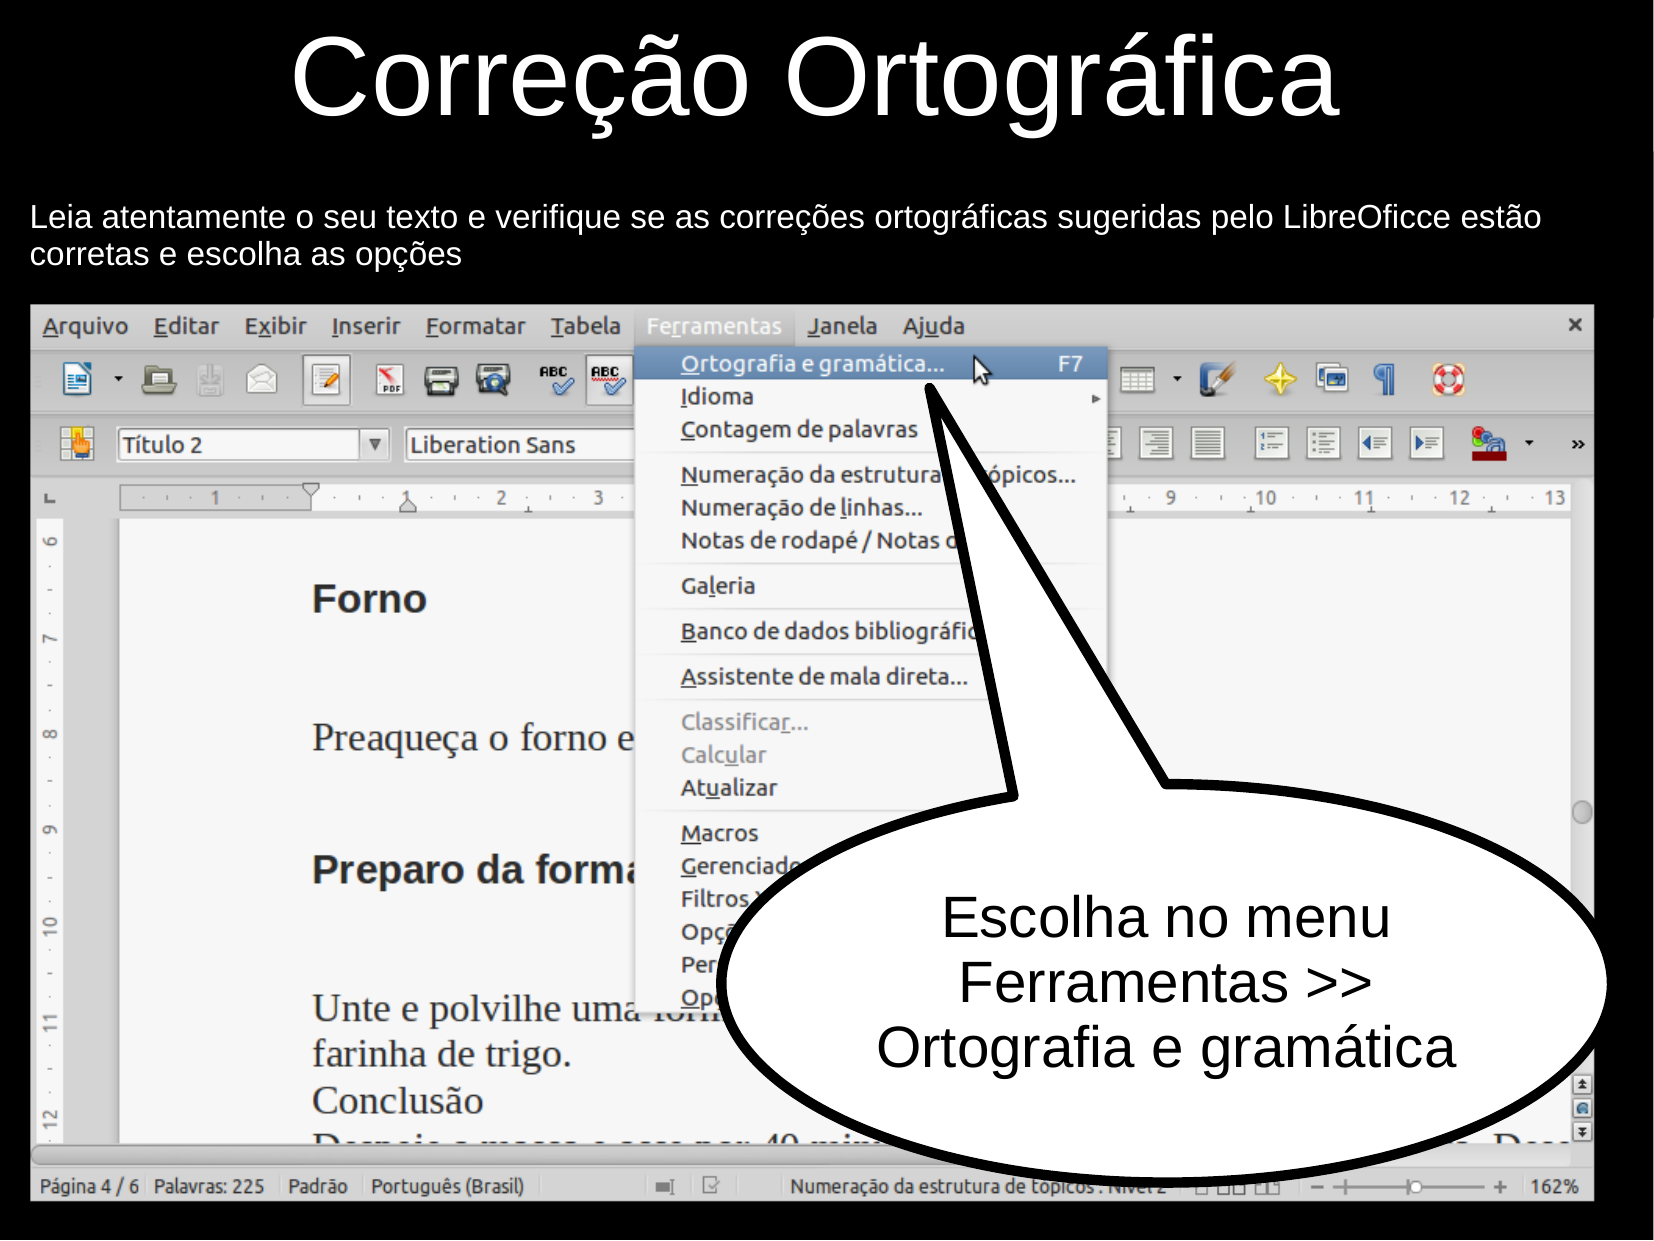

# Correção Ortográfica
Leia atentamente o seu texto e verifique se as correções ortográficas sugeridas pelo LibreOficce estão corretas e escolha as opções
Escolha no menu
 Ferramentas >>
Ortografia e gramática